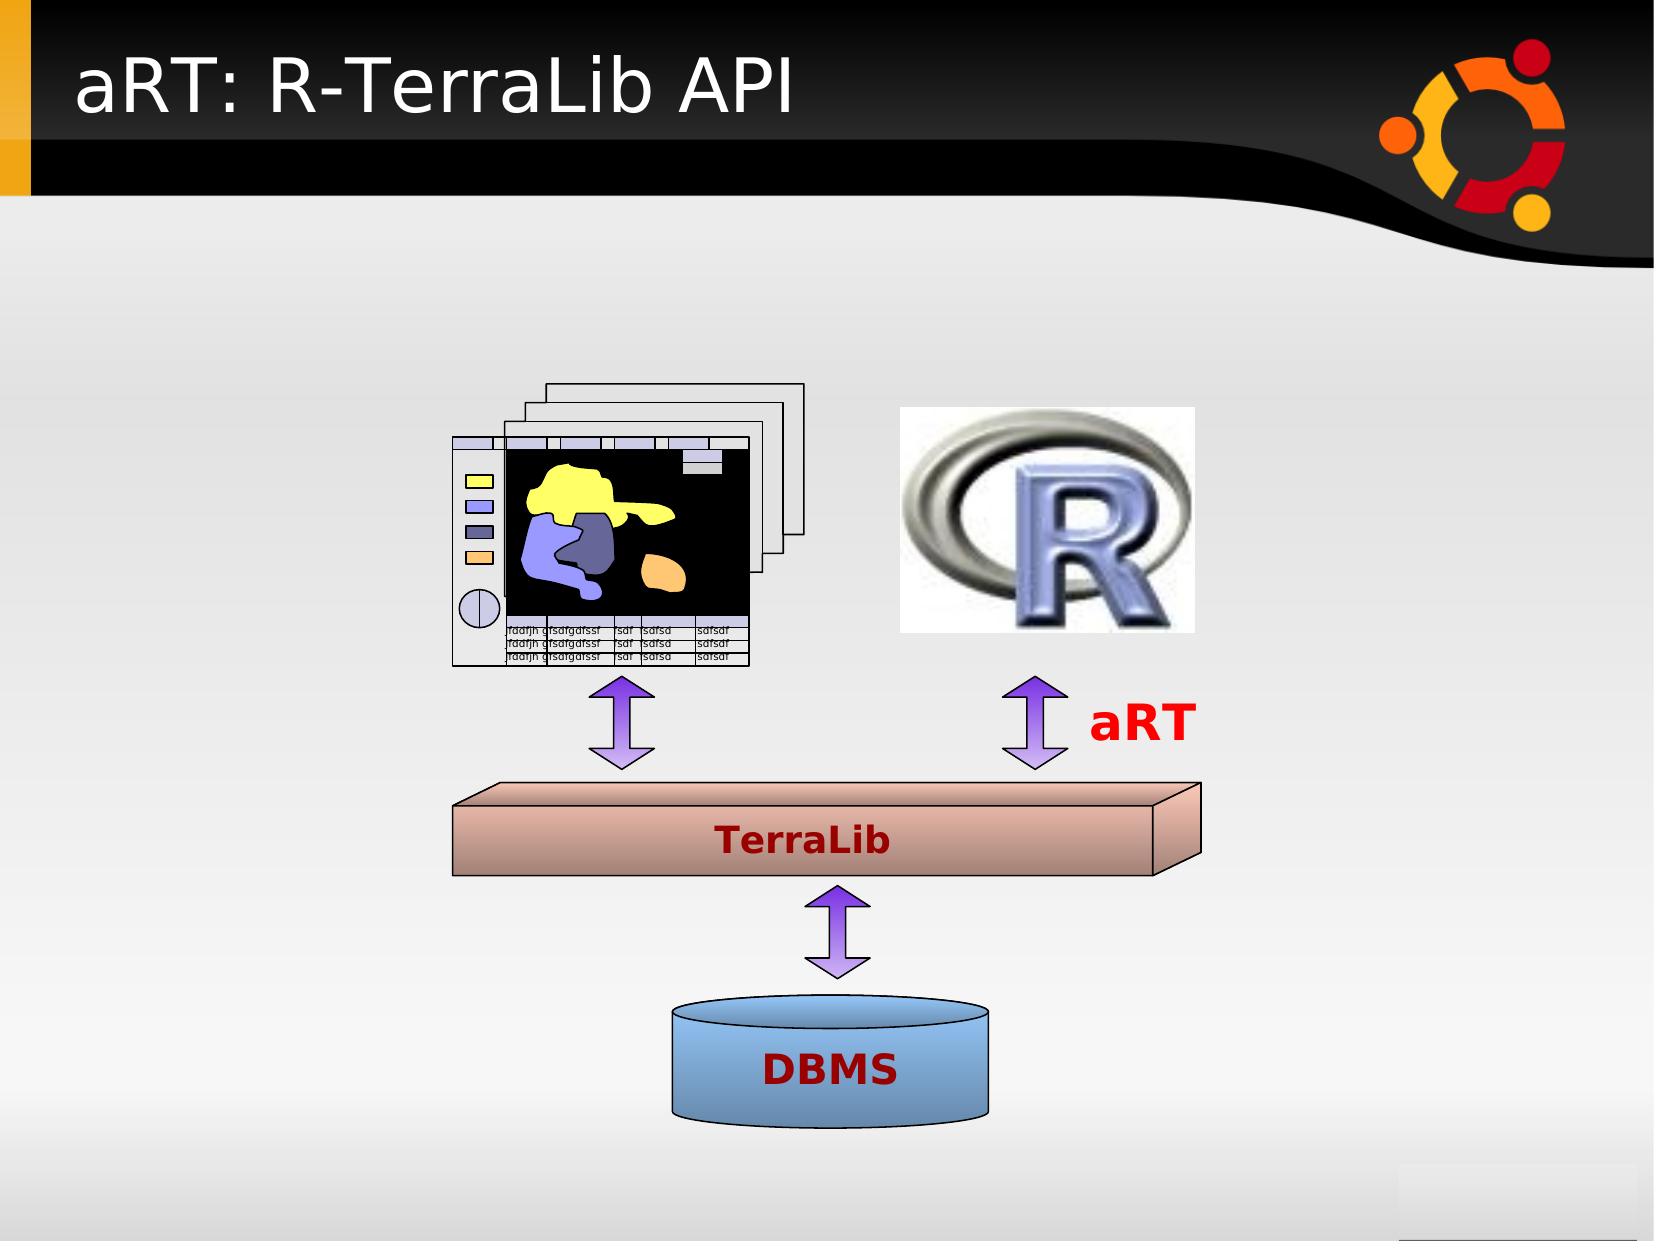

aRT: R-TerraLib API
Jfddfjh gfsdfgdfssf fsdf fsdfsd sdfsdf
Jfddfjh gfsdfgdfssf fsdf fsdfsd sdfsdf
Jfddfjh gfsdfgdfssf fsdf fsdfsd sdfsdf
 aRT
TerraLib
DBMS